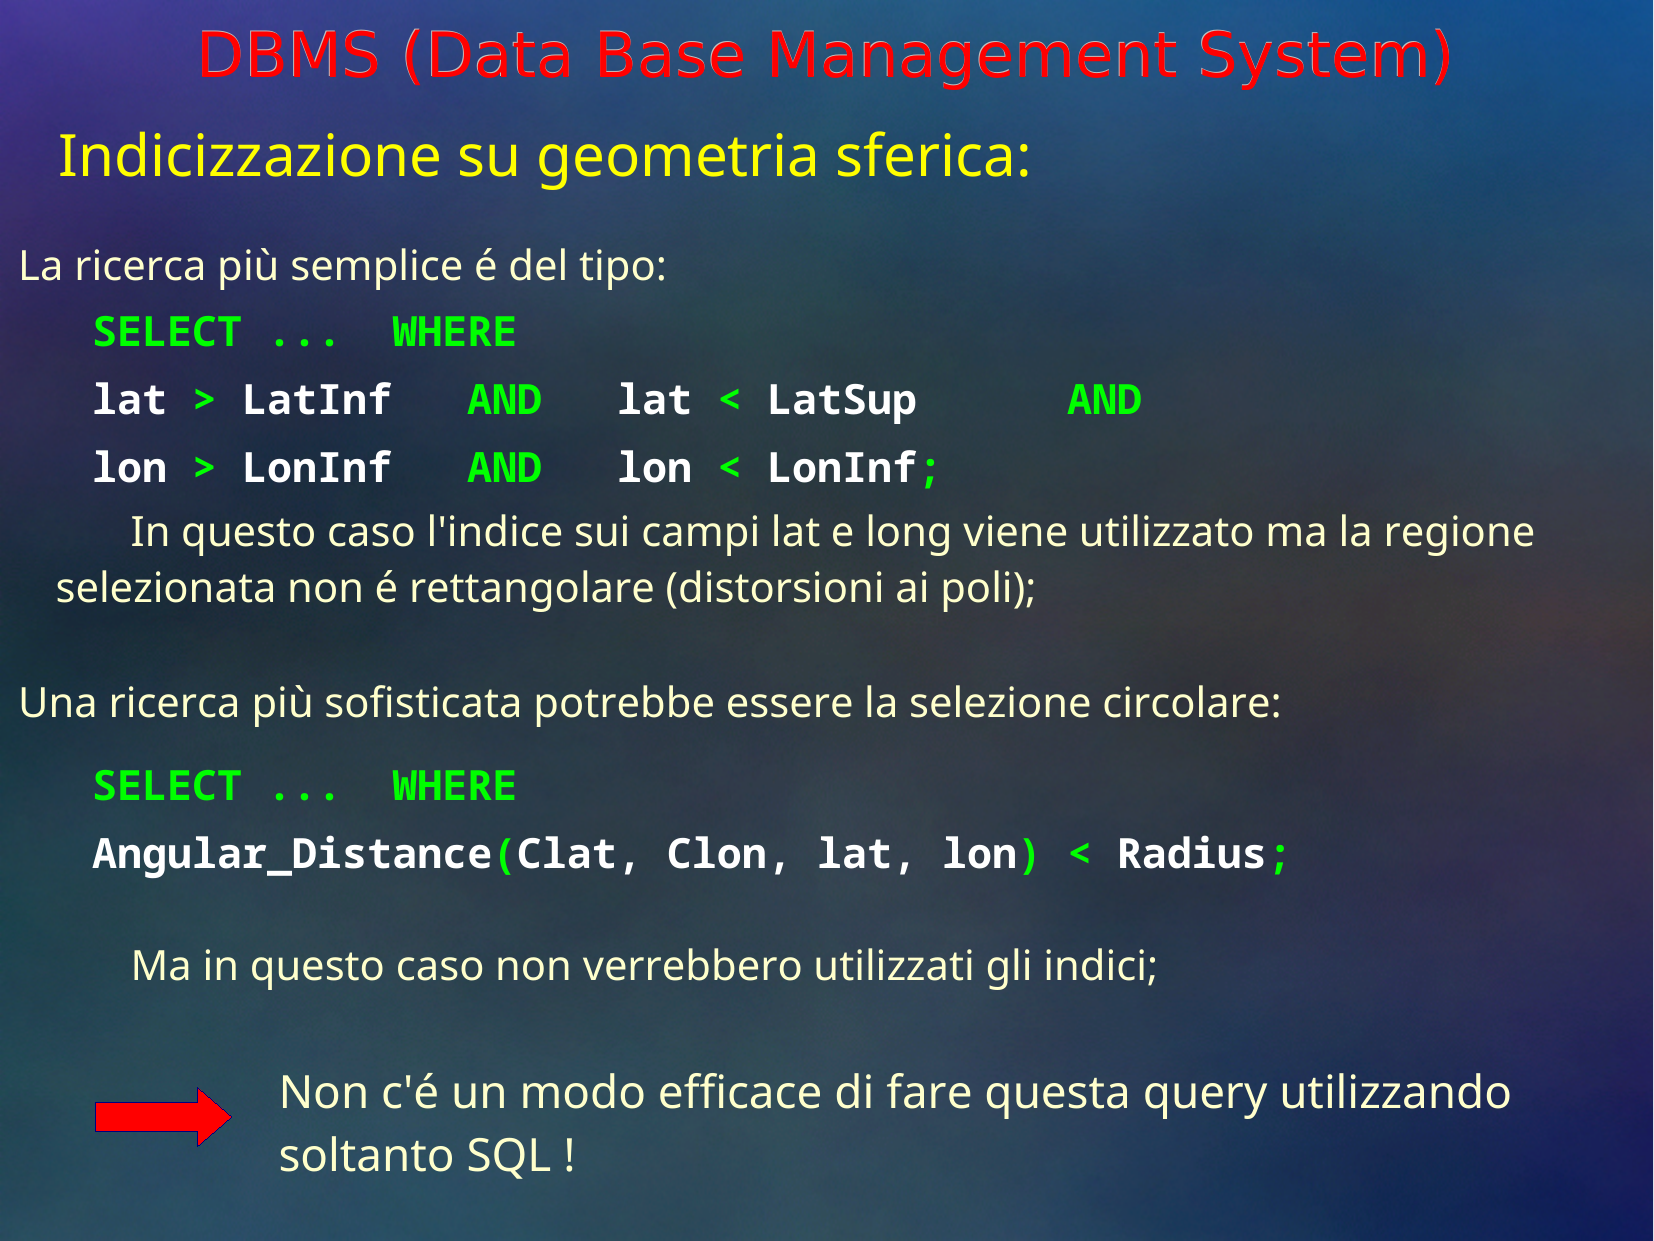

Indicizzazione su geometria sferica:
La ricerca più semplice é del tipo:
SELECT ... WHERE
lat > LatInf AND lat < LatSup AND
lon > LonInf AND lon < LonInf;
	In questo caso l'indice sui campi lat e long viene utilizzato ma la regione selezionata non é rettangolare (distorsioni ai poli);
Una ricerca più sofisticata potrebbe essere la selezione circolare:
SELECT ... WHERE
Angular_Distance(Clat, Clon, lat, lon) < Radius;
	Ma in questo caso non verrebbero utilizzati gli indici;
Non c'é un modo efficace di fare questa query utilizzando soltanto SQL !